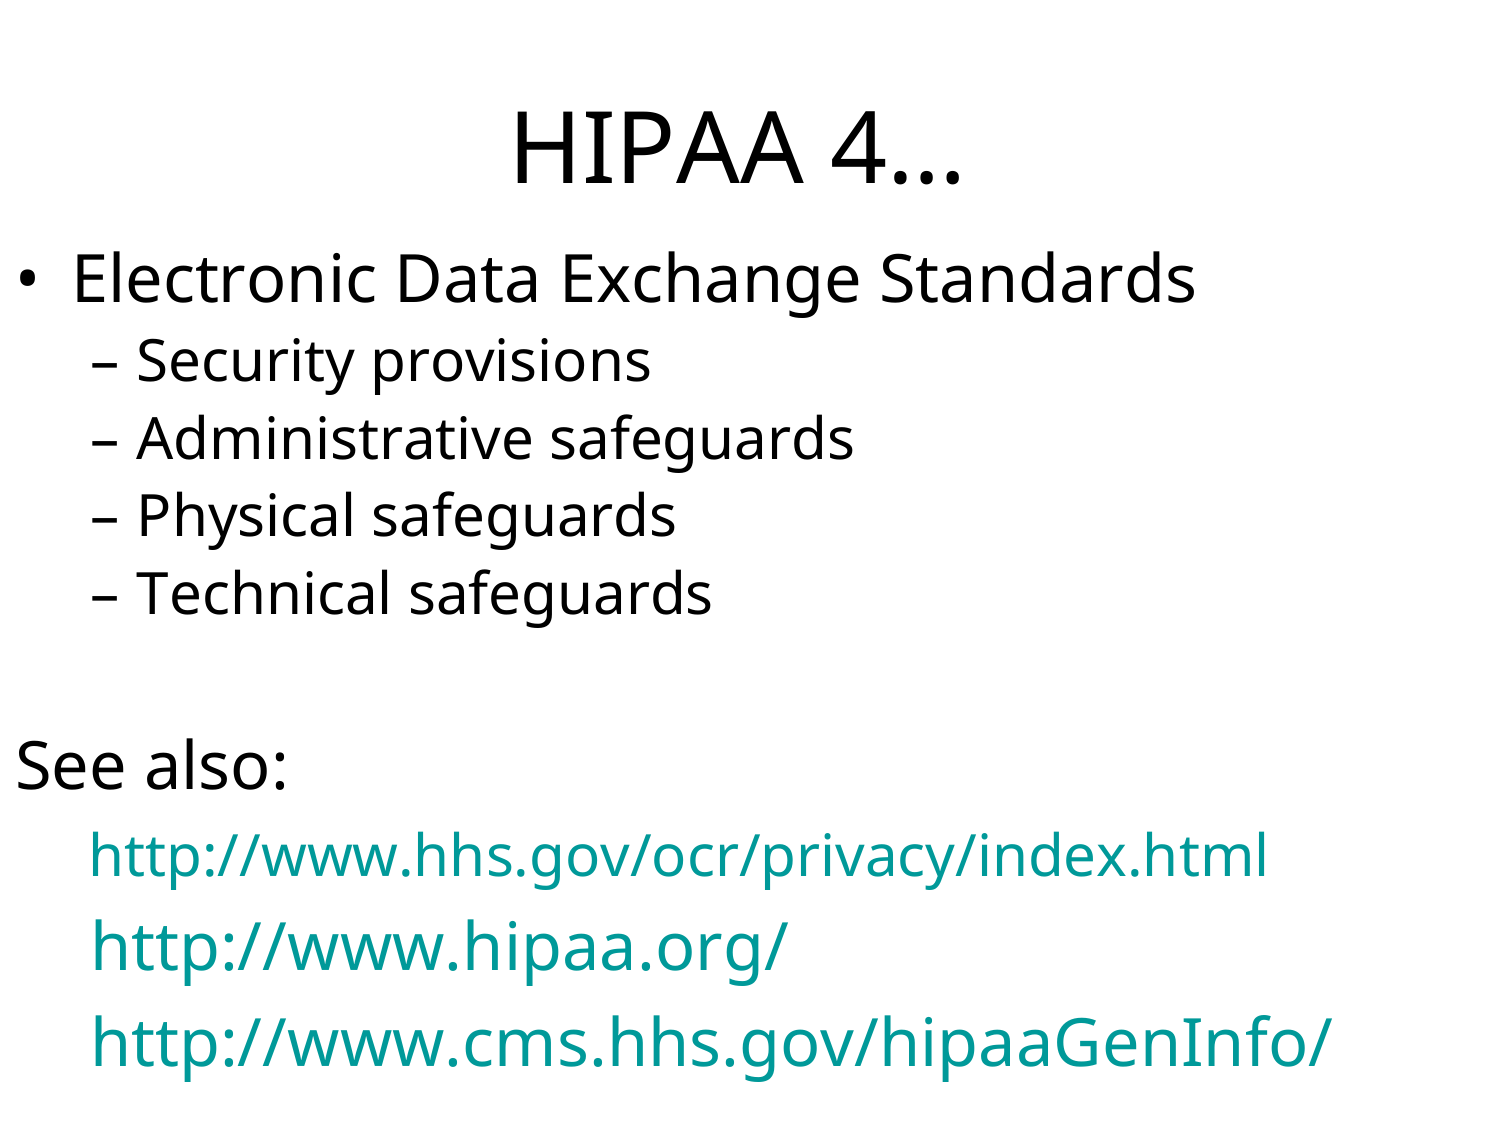

# HIPAA 4…
Electronic Data Exchange Standards
Security provisions
Administrative safeguards
Physical safeguards
Technical safeguards
See also:
	 http://www.hhs.gov/ocr/privacy/index.html
http://www.hipaa.org/
http://www.cms.hhs.gov/hipaaGenInfo/